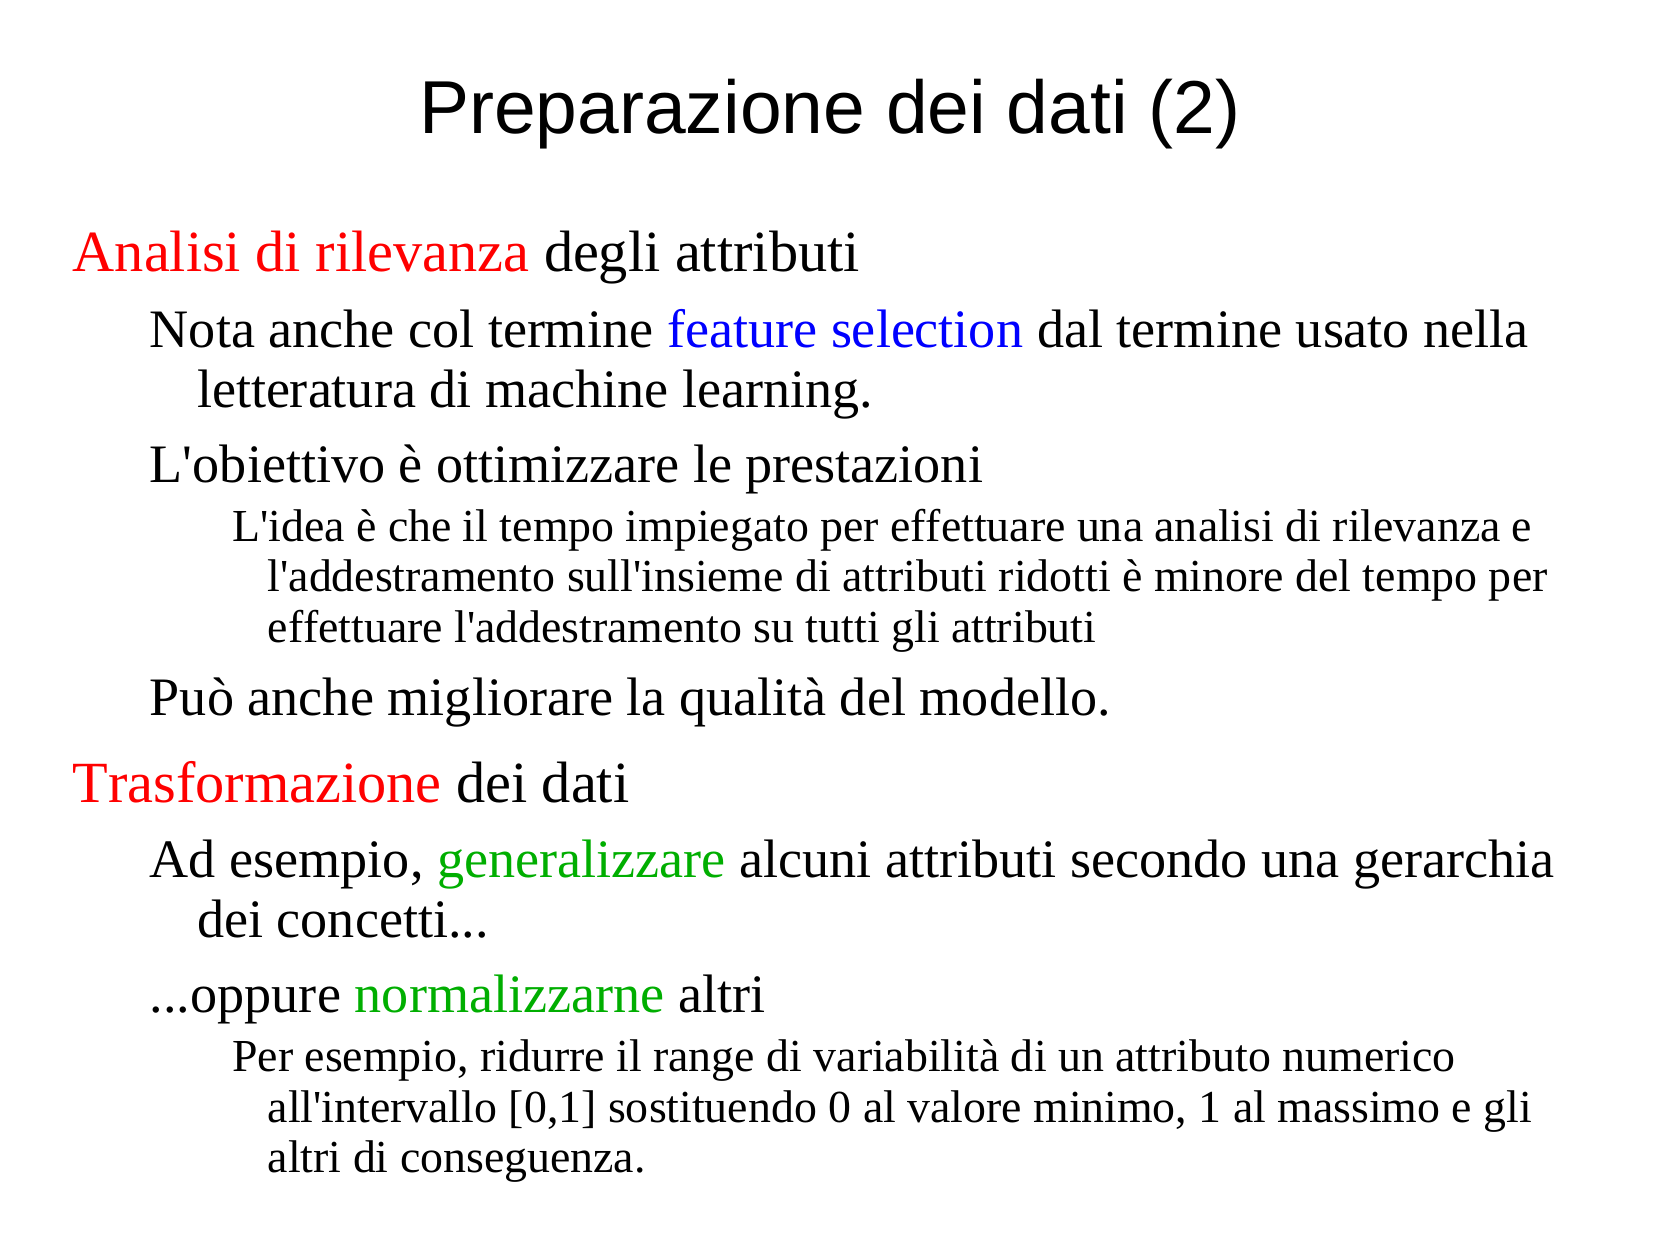

# Preparazione dei dati (2)
Analisi di rilevanza degli attributi
Nota anche col termine feature selection dal termine usato nella letteratura di machine learning.
L'obiettivo è ottimizzare le prestazioni
L'idea è che il tempo impiegato per effettuare una analisi di rilevanza e l'addestramento sull'insieme di attributi ridotti è minore del tempo per effettuare l'addestramento su tutti gli attributi
Può anche migliorare la qualità del modello.
Trasformazione dei dati
Ad esempio, generalizzare alcuni attributi secondo una gerarchia dei concetti...
...oppure normalizzarne altri
Per esempio, ridurre il range di variabilità di un attributo numerico all'intervallo [0,1] sostituendo 0 al valore minimo, 1 al massimo e gli altri di conseguenza.